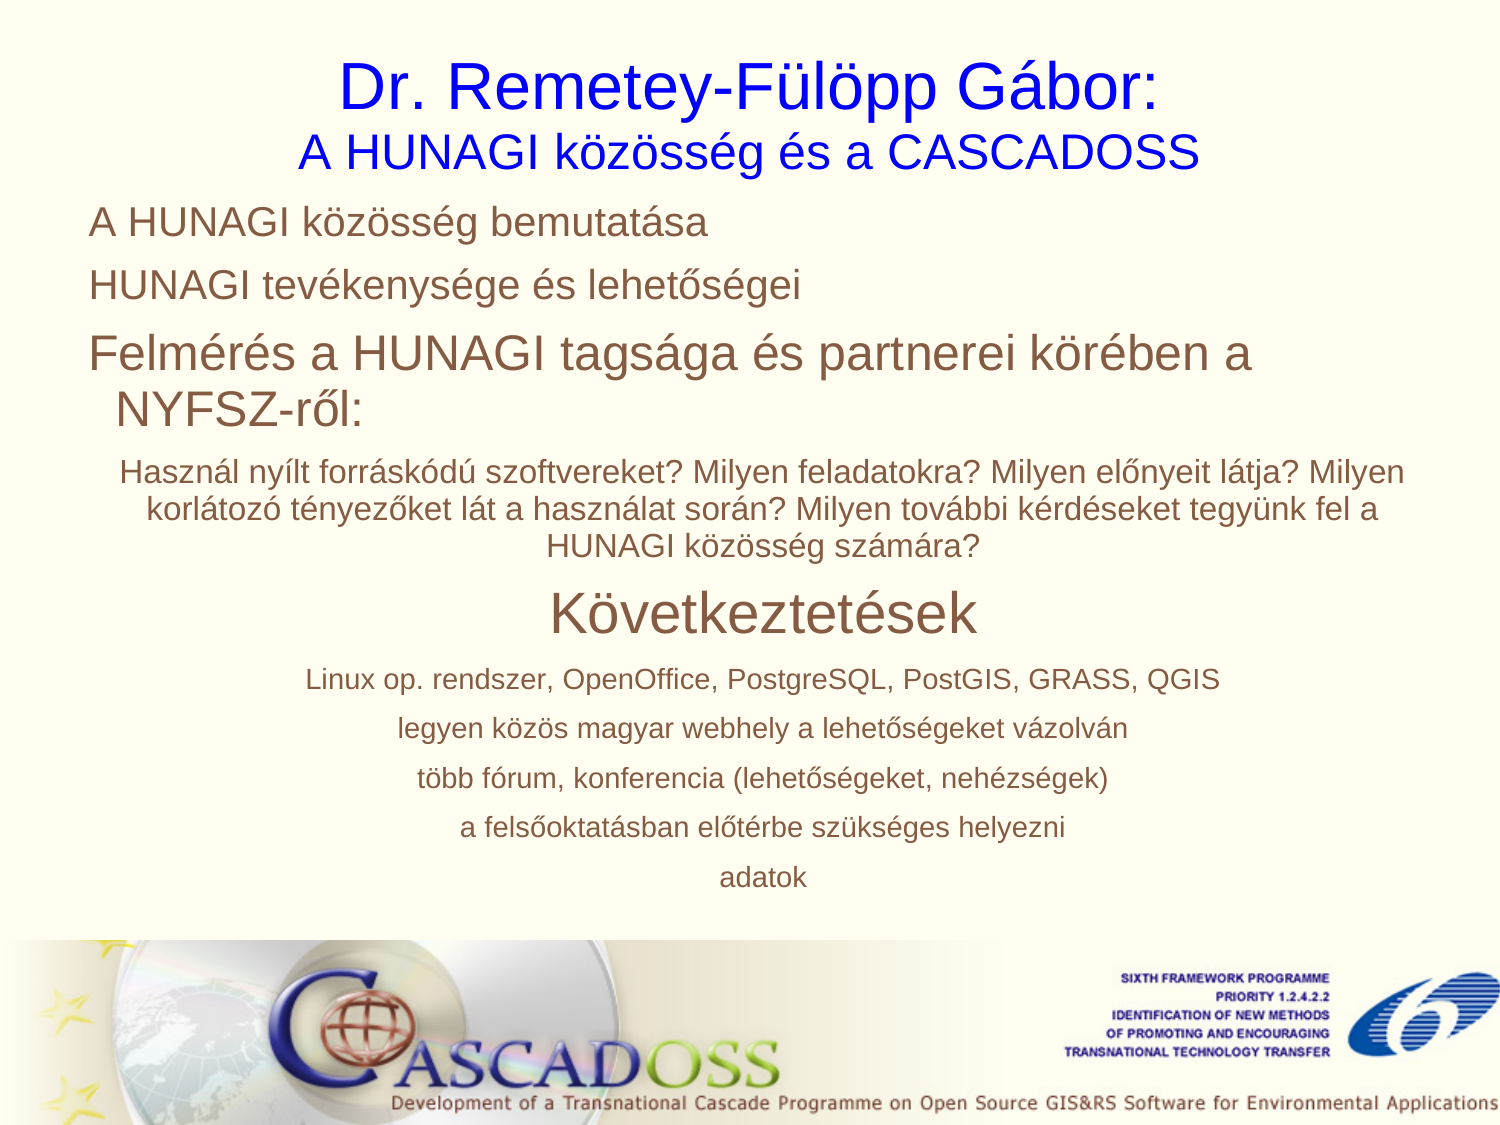

# Dr. Remetey-Fülöpp Gábor: A HUNAGI közösség és a CASCADOSS
A HUNAGI közösség bemutatása
HUNAGI tevékenysége és lehetőségei
Felmérés a HUNAGI tagsága és partnerei körében a NYFSZ-ről:
Használ nyílt forráskódú szoftvereket? Milyen feladatokra? Milyen előnyeit látja? Milyen korlátozó tényezőket lát a használat során? Milyen további kérdéseket tegyünk fel a HUNAGI közösség számára?
Következtetések
Linux op. rendszer, OpenOffice, PostgreSQL, PostGIS, GRASS, QGIS
legyen közös magyar webhely a lehetőségeket vázolván
több fórum, konferencia (lehetőségeket, nehézségek)
a felsőoktatásban előtérbe szükséges helyezni
adatok